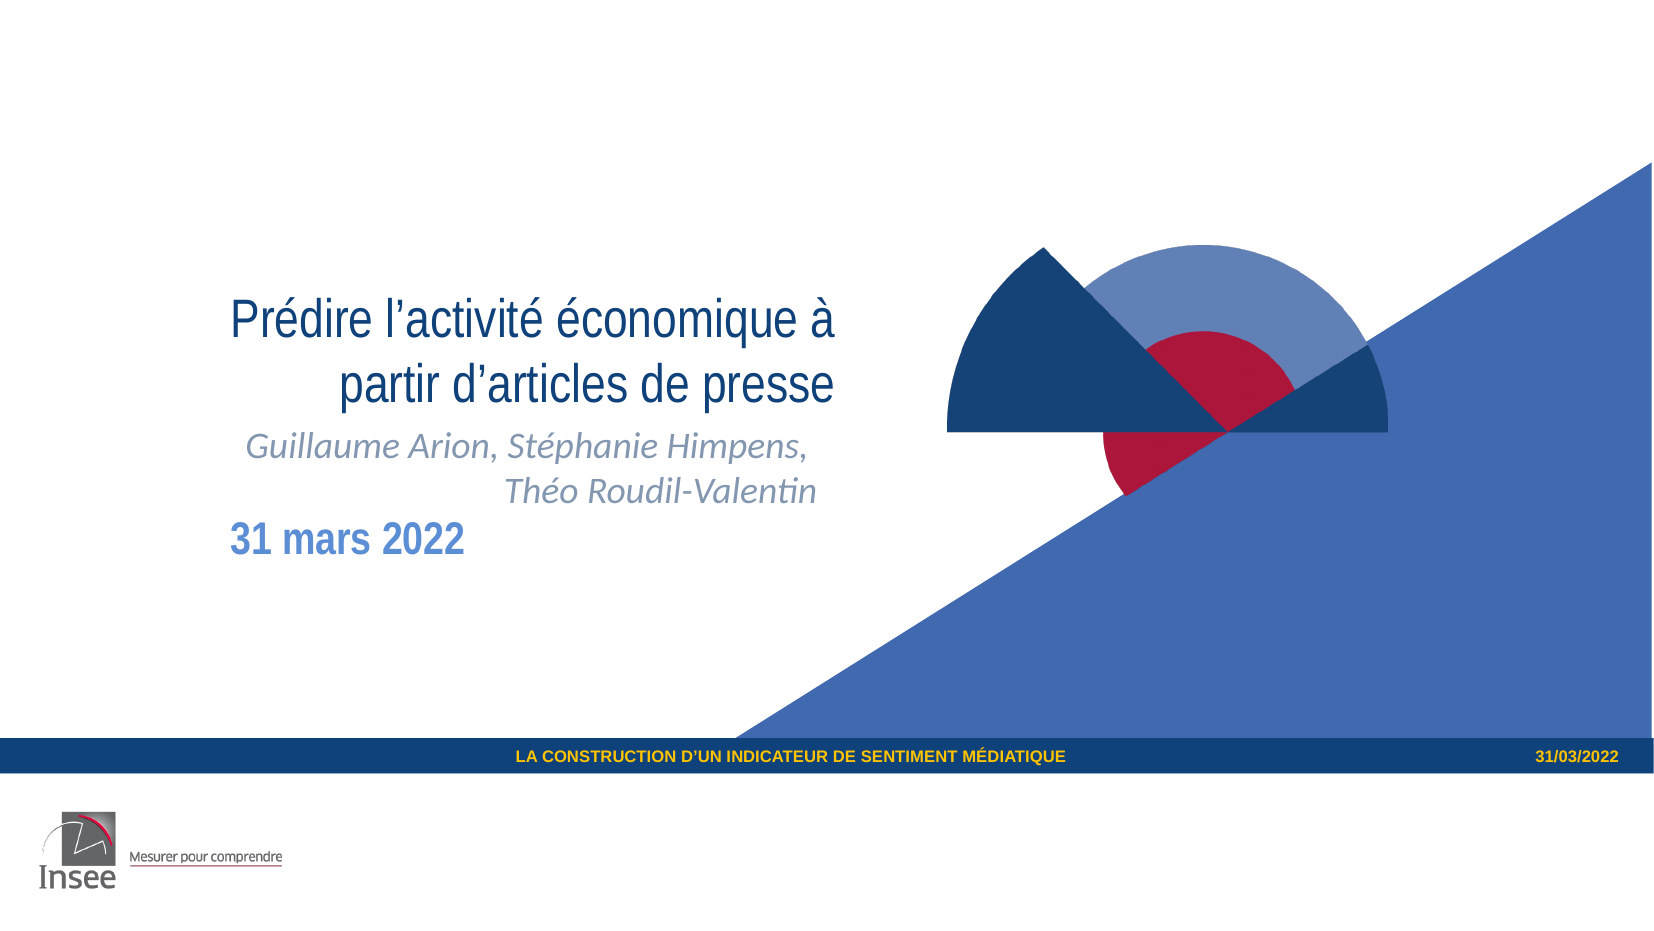

# Prédire l’activité économique à partir d’articles de presse
Guillaume Arion, Stéphanie Himpens,
Théo Roudil-Valentin
31 mars 2022
LA construction d’un indicateur de Sentiment Médiatique
31/03/2022